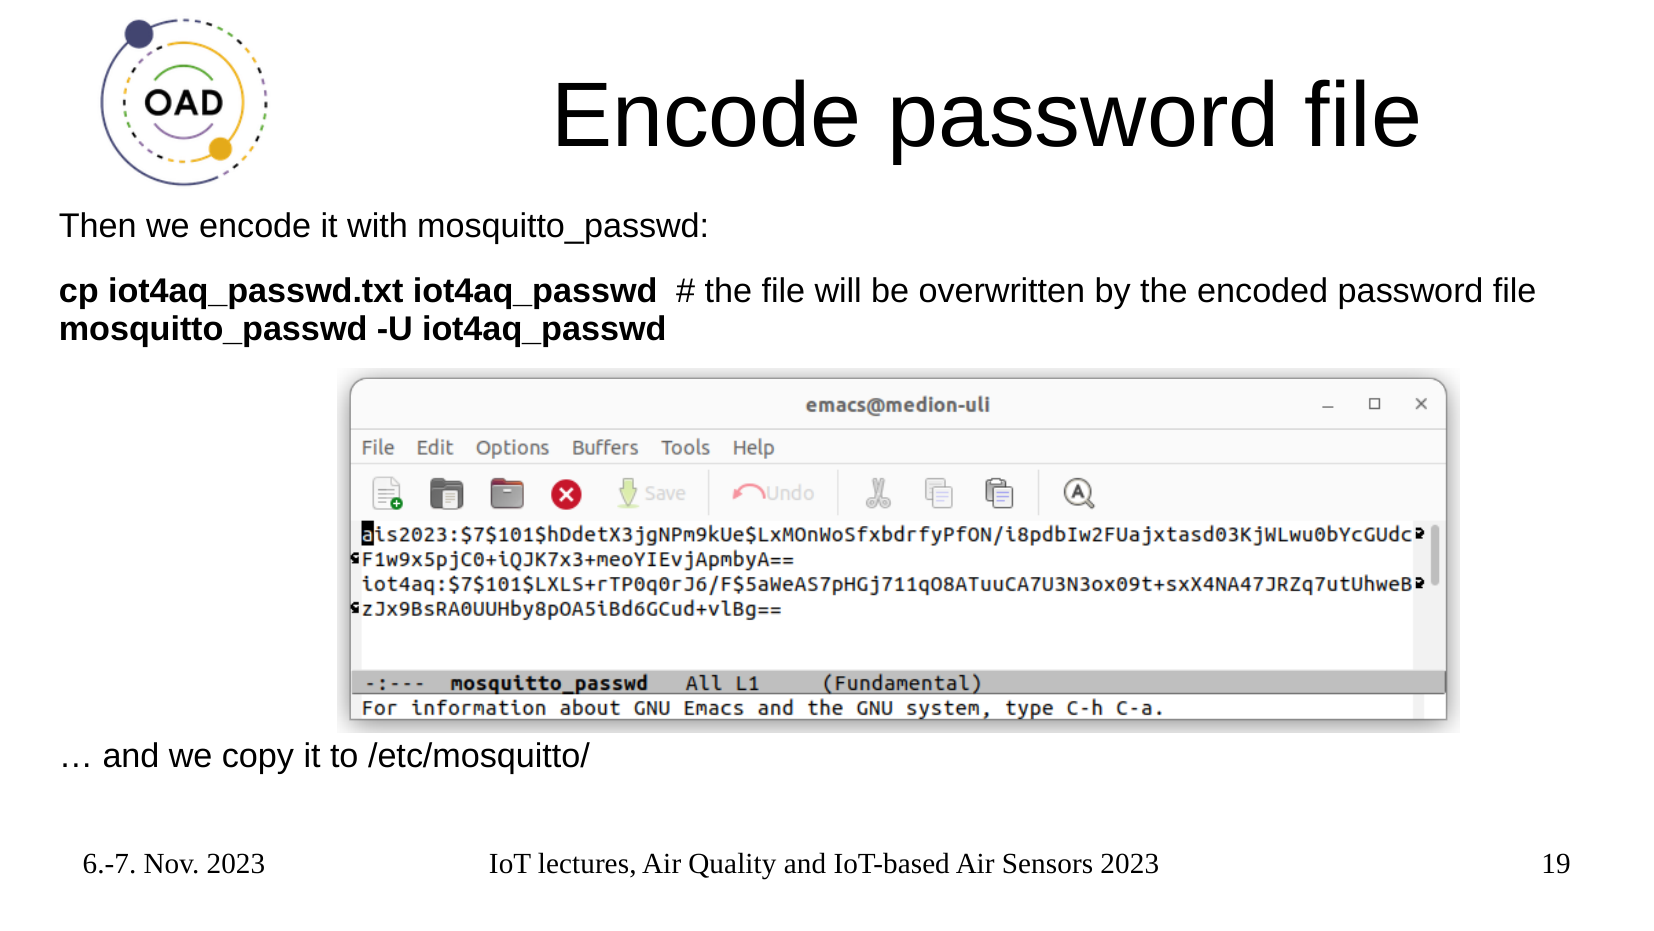

# Encode password file
Then we encode it with mosquitto_passwd:
cp iot4aq_passwd.txt iot4aq_passwd # the file will be overwritten by the encoded password file
mosquitto_passwd -U iot4aq_passwd
… and we copy it to /etc/mosquitto/
6.-7. Nov. 2023
IoT lectures, Air Quality and IoT-based Air Sensors 2023
19